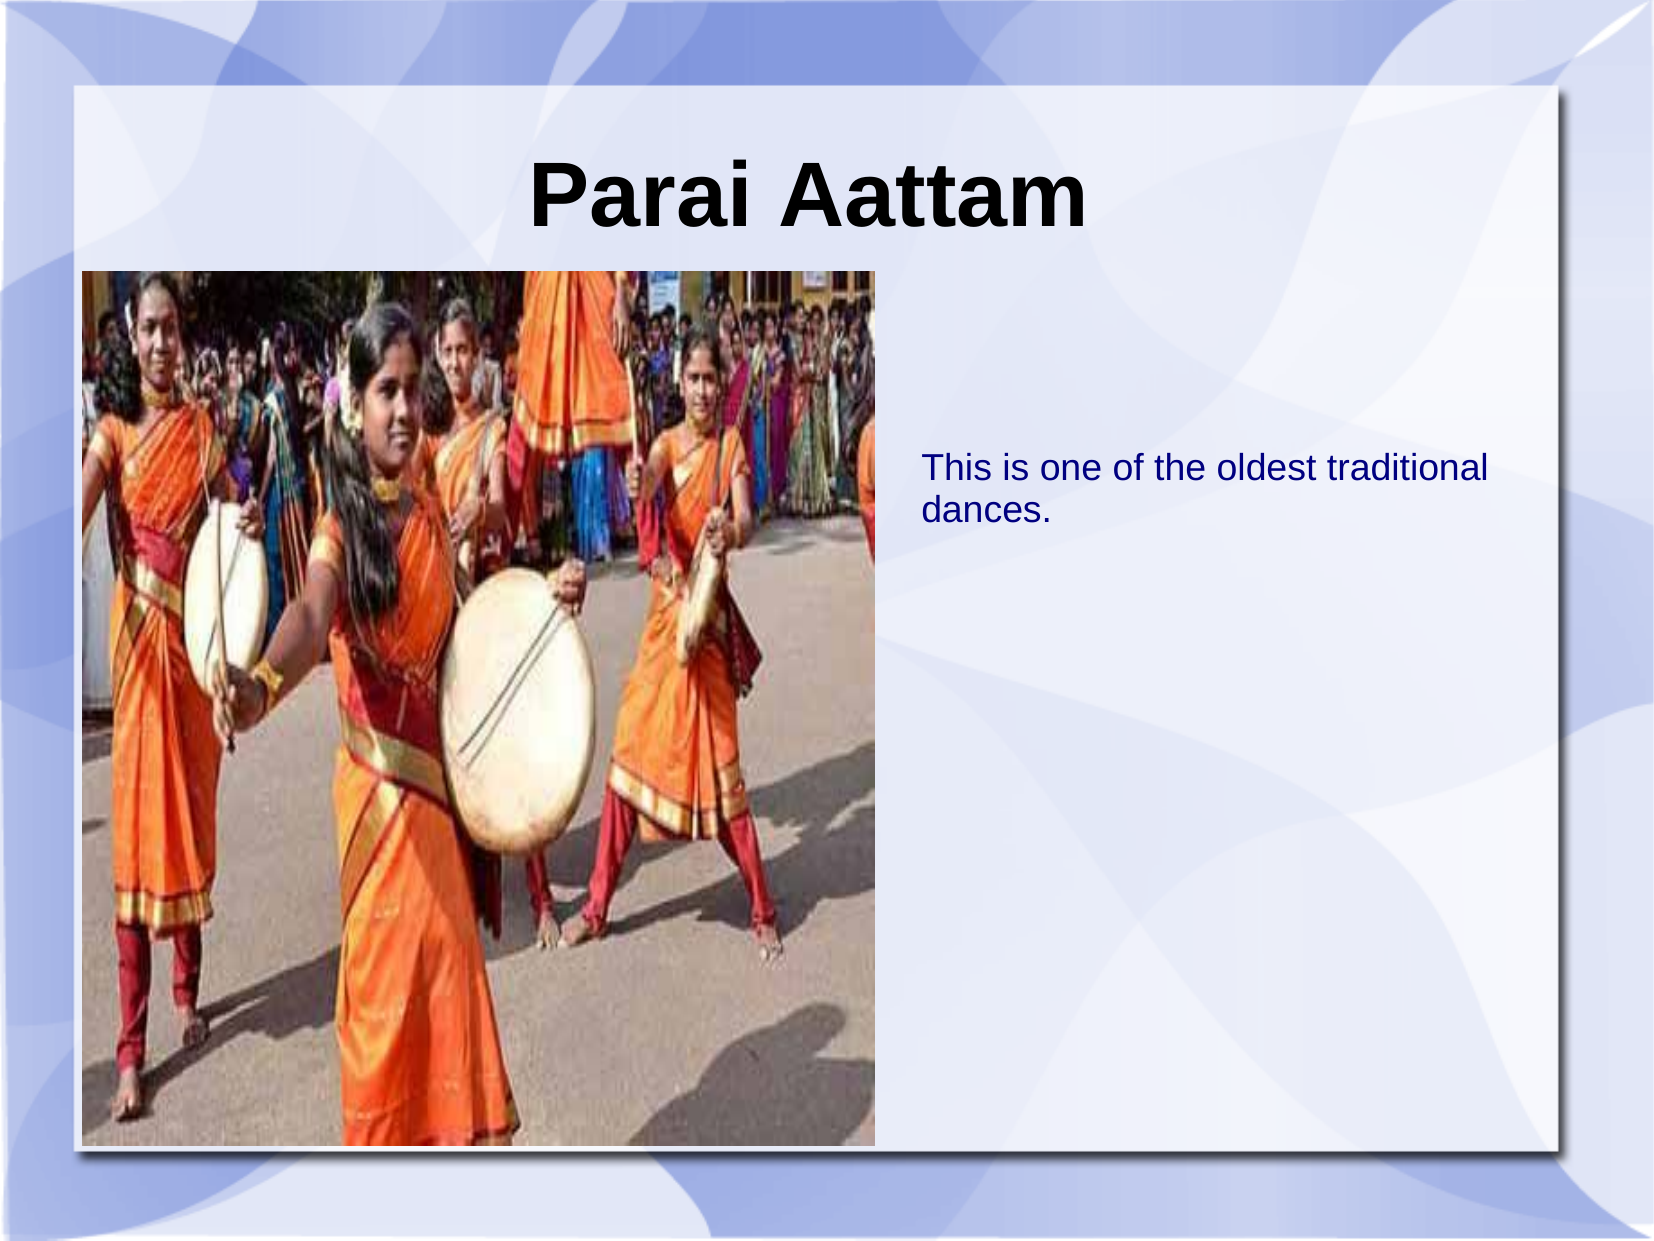

# Parai Aattam
This is one of the oldest traditional dances.